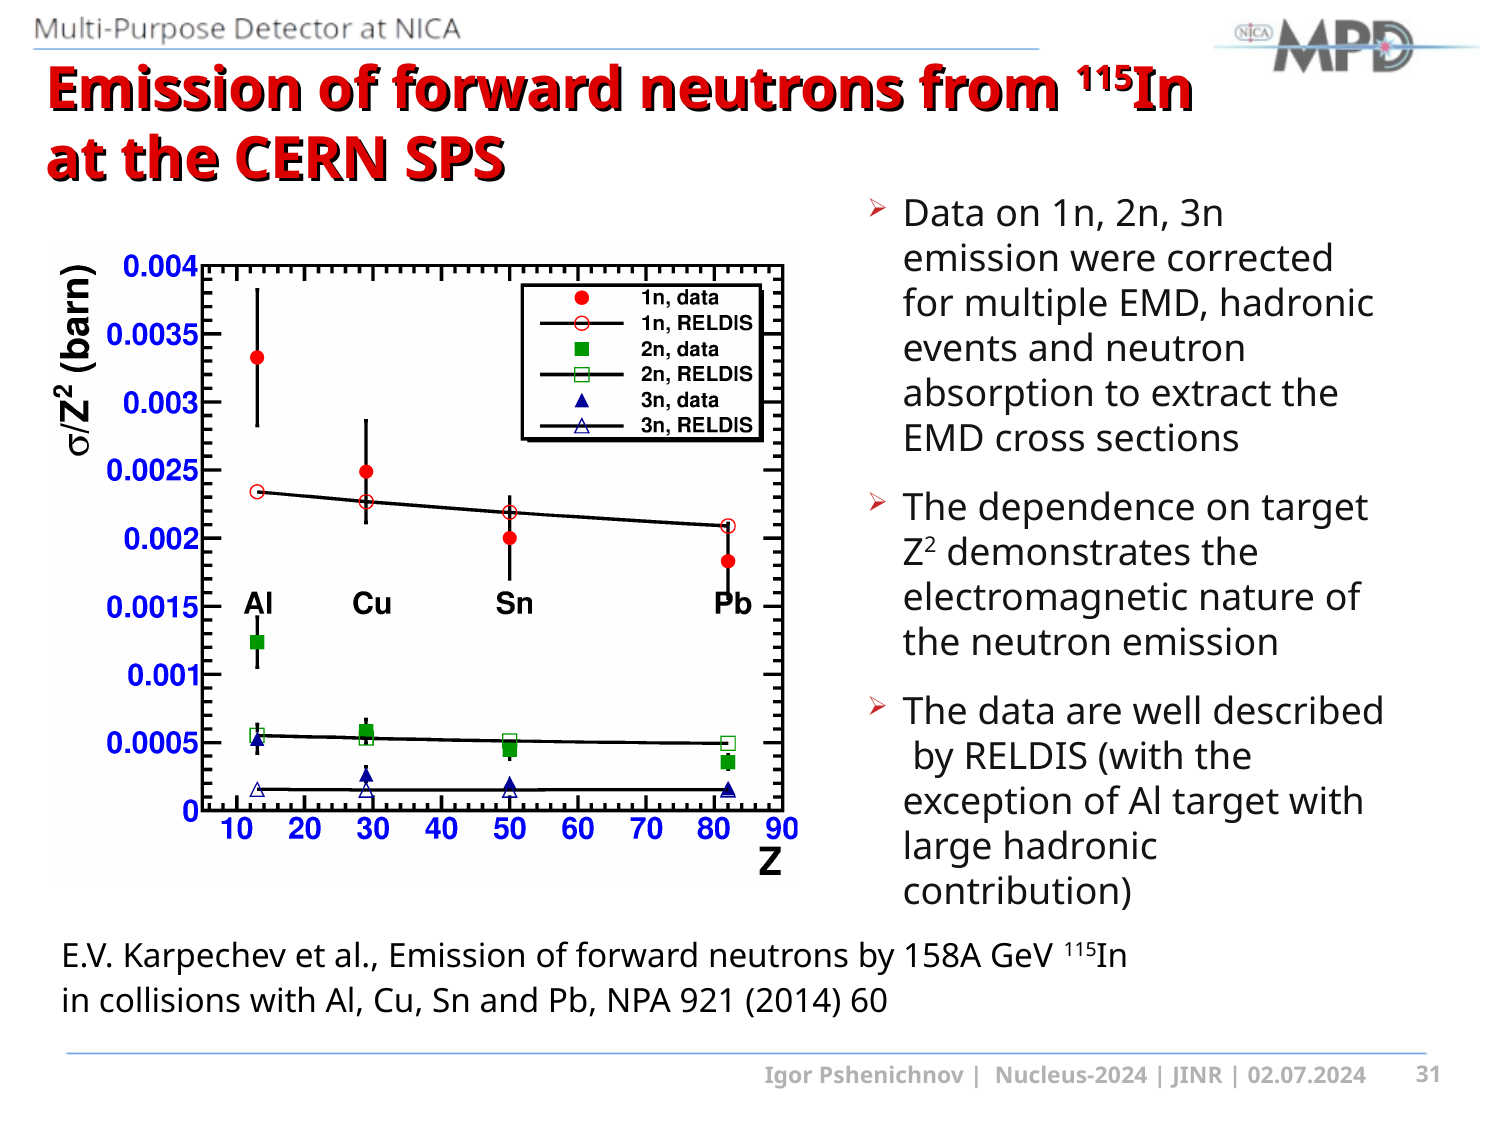

Emission of forward neutrons from 115In
at the CERN SPS
# Data on 1n, 2n, 3n emission were corrected for multiple EMD, hadronic events and neutron absorption to extract the EMD cross sections
The dependence on target Z2 demonstrates the electromagnetic nature of the neutron emission
The data are well described by RELDIS (with the exception of Al target with large hadronic contribution)
E.V. Karpechev et al., Emission of forward neutrons by 158A GeV 115In
in collisions with Al, Cu, Sn and Pb, NPA 921 (2014) 60
 Igor Pshenichnov | Nucleus-2024 | JINR | 02.07.2024